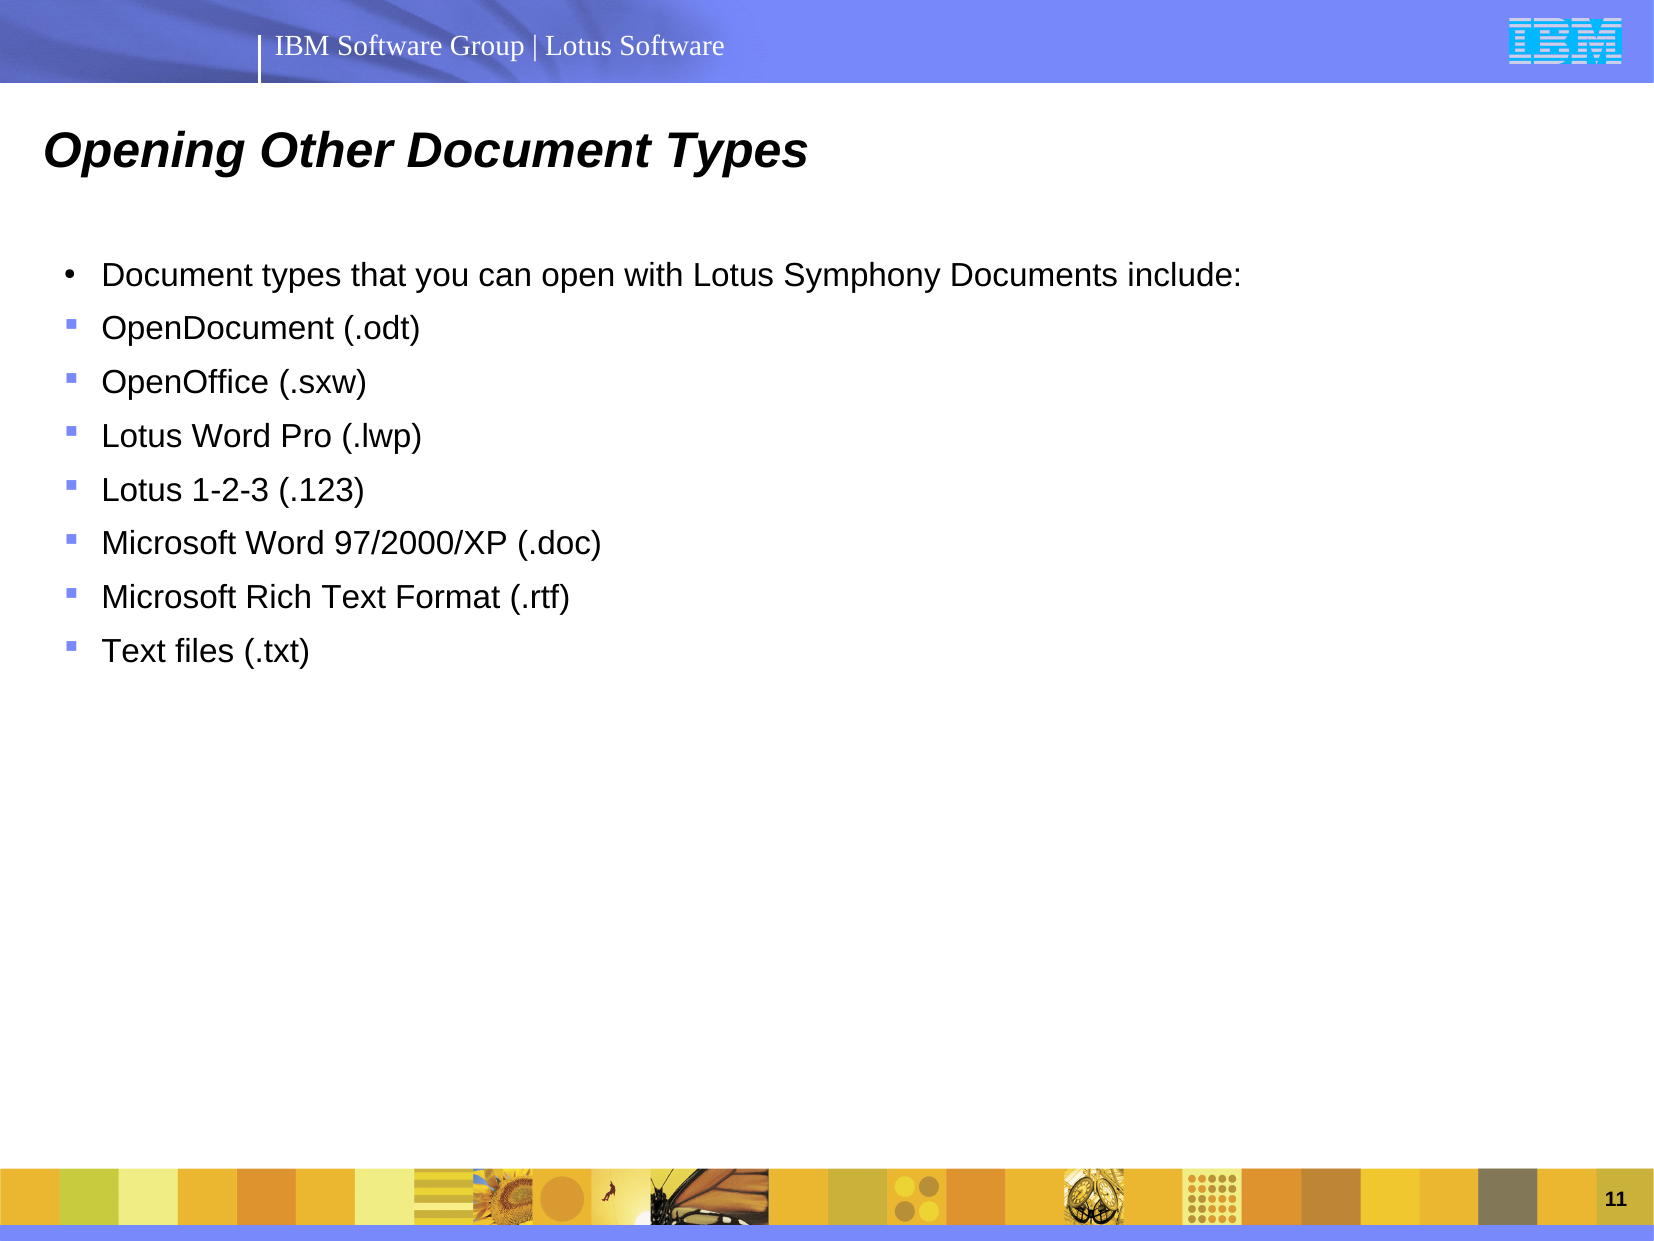

# Opening Other Document Types
Document types that you can open with Lotus Symphony Documents include:
OpenDocument (.odt)
OpenOffice (.sxw)
Lotus Word Pro (.lwp)
Lotus 1-2-3 (.123)
Microsoft Word 97/2000/XP (.doc)
Microsoft Rich Text Format (.rtf)
Text files (.txt)
11